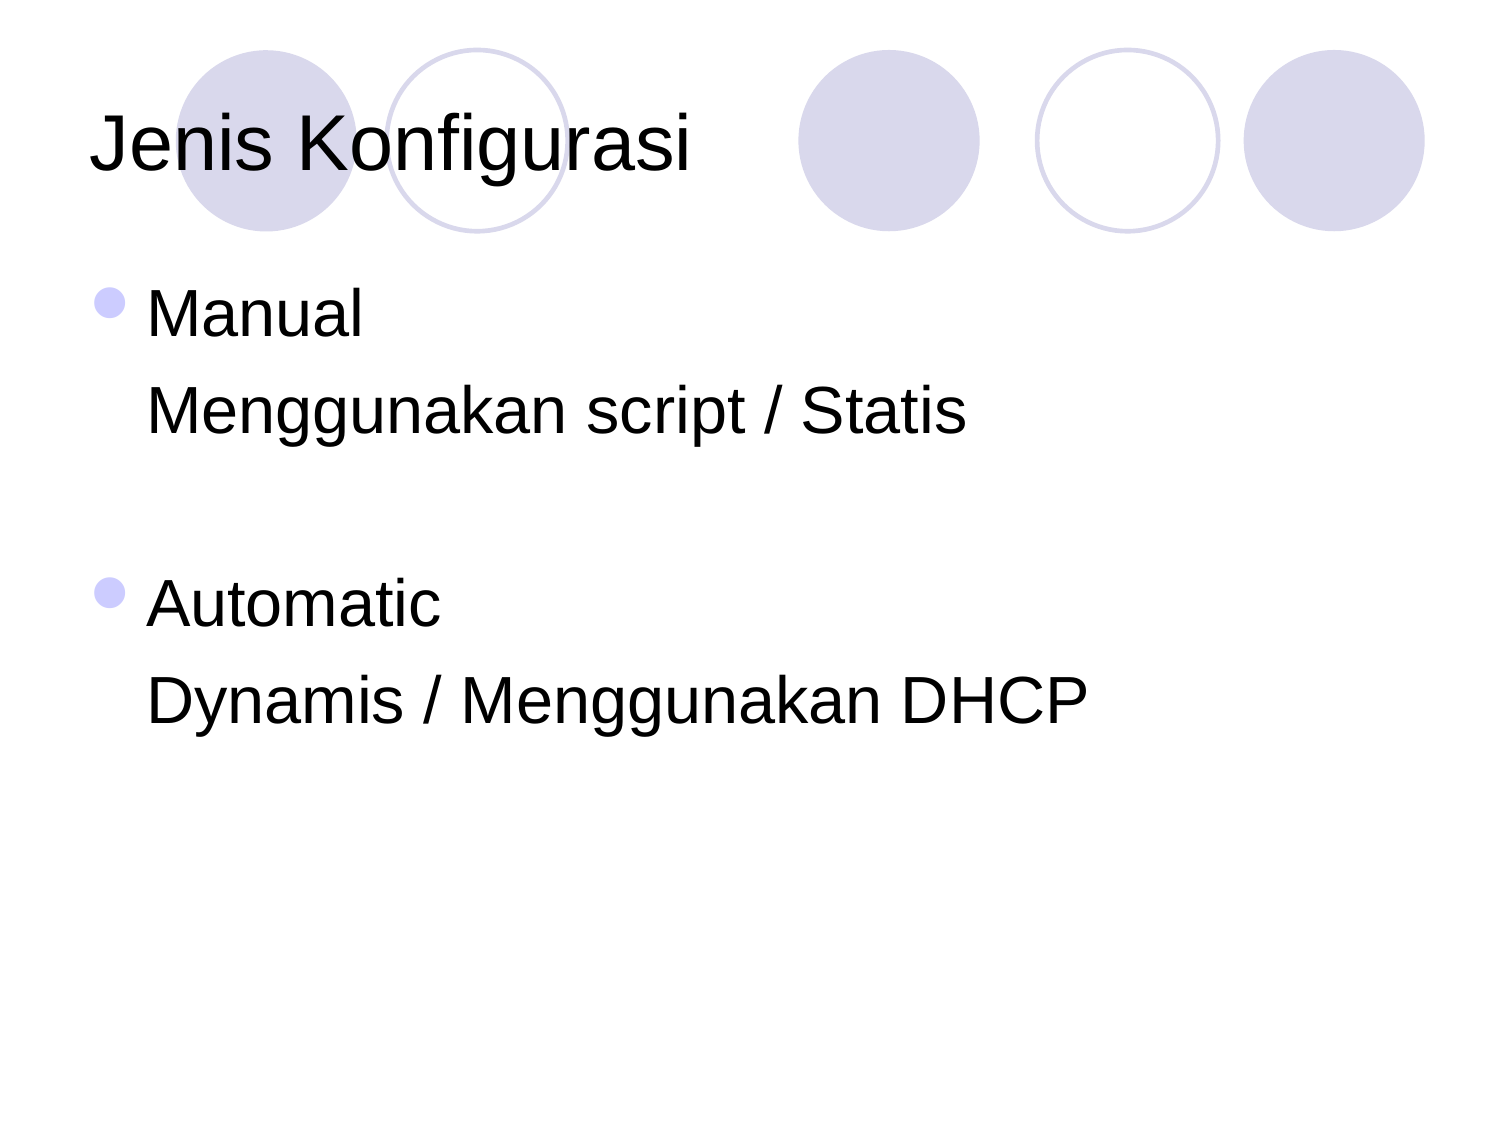

# Jenis Konfigurasi
Manual
	Menggunakan script / Statis
Automatic
	Dynamis / Menggunakan DHCP